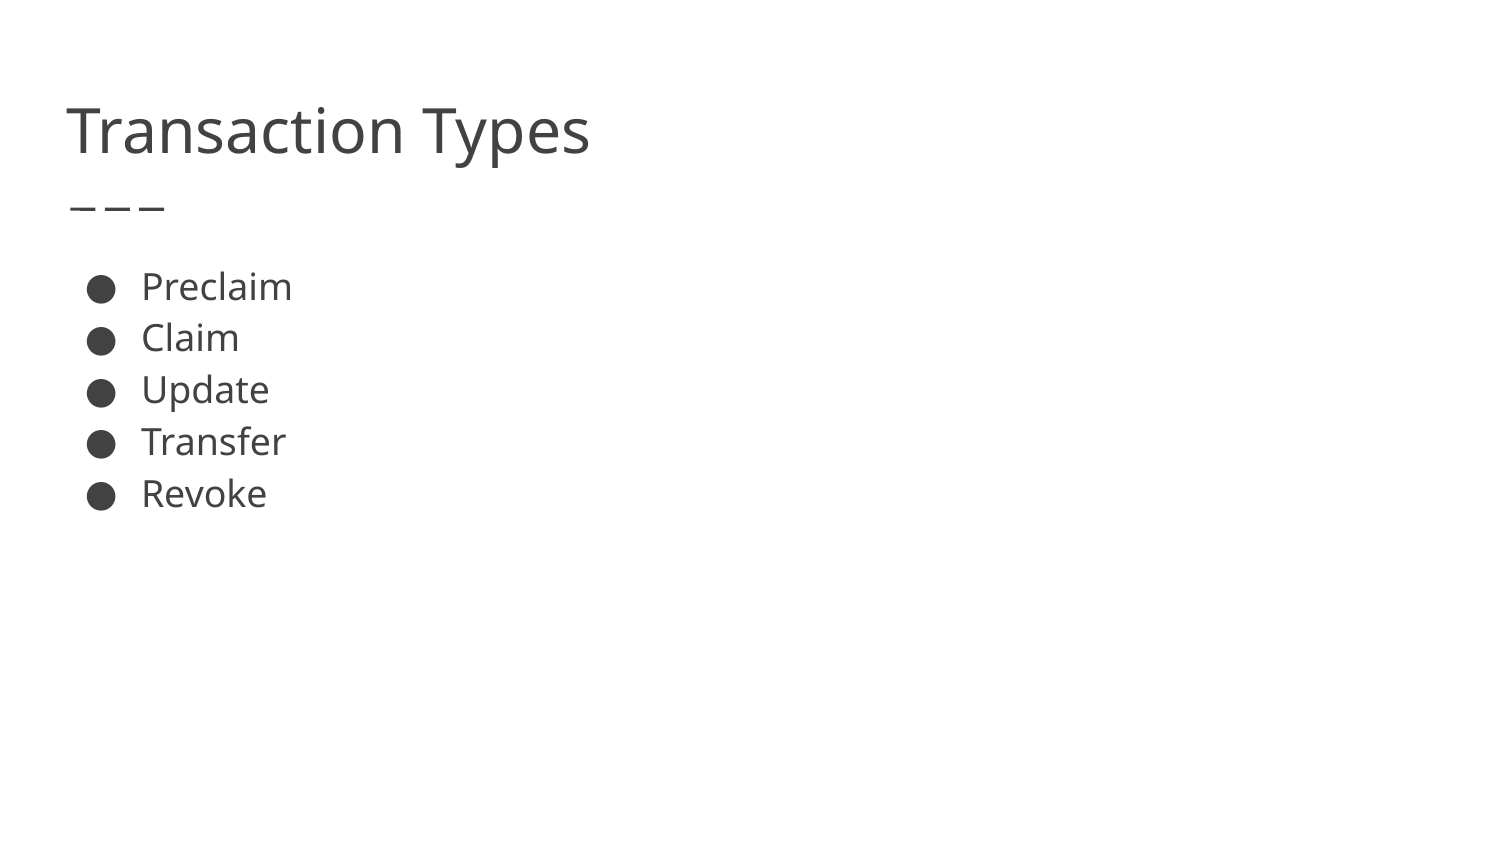

# Transaction Types
Preclaim
Claim
Update
Transfer
Revoke